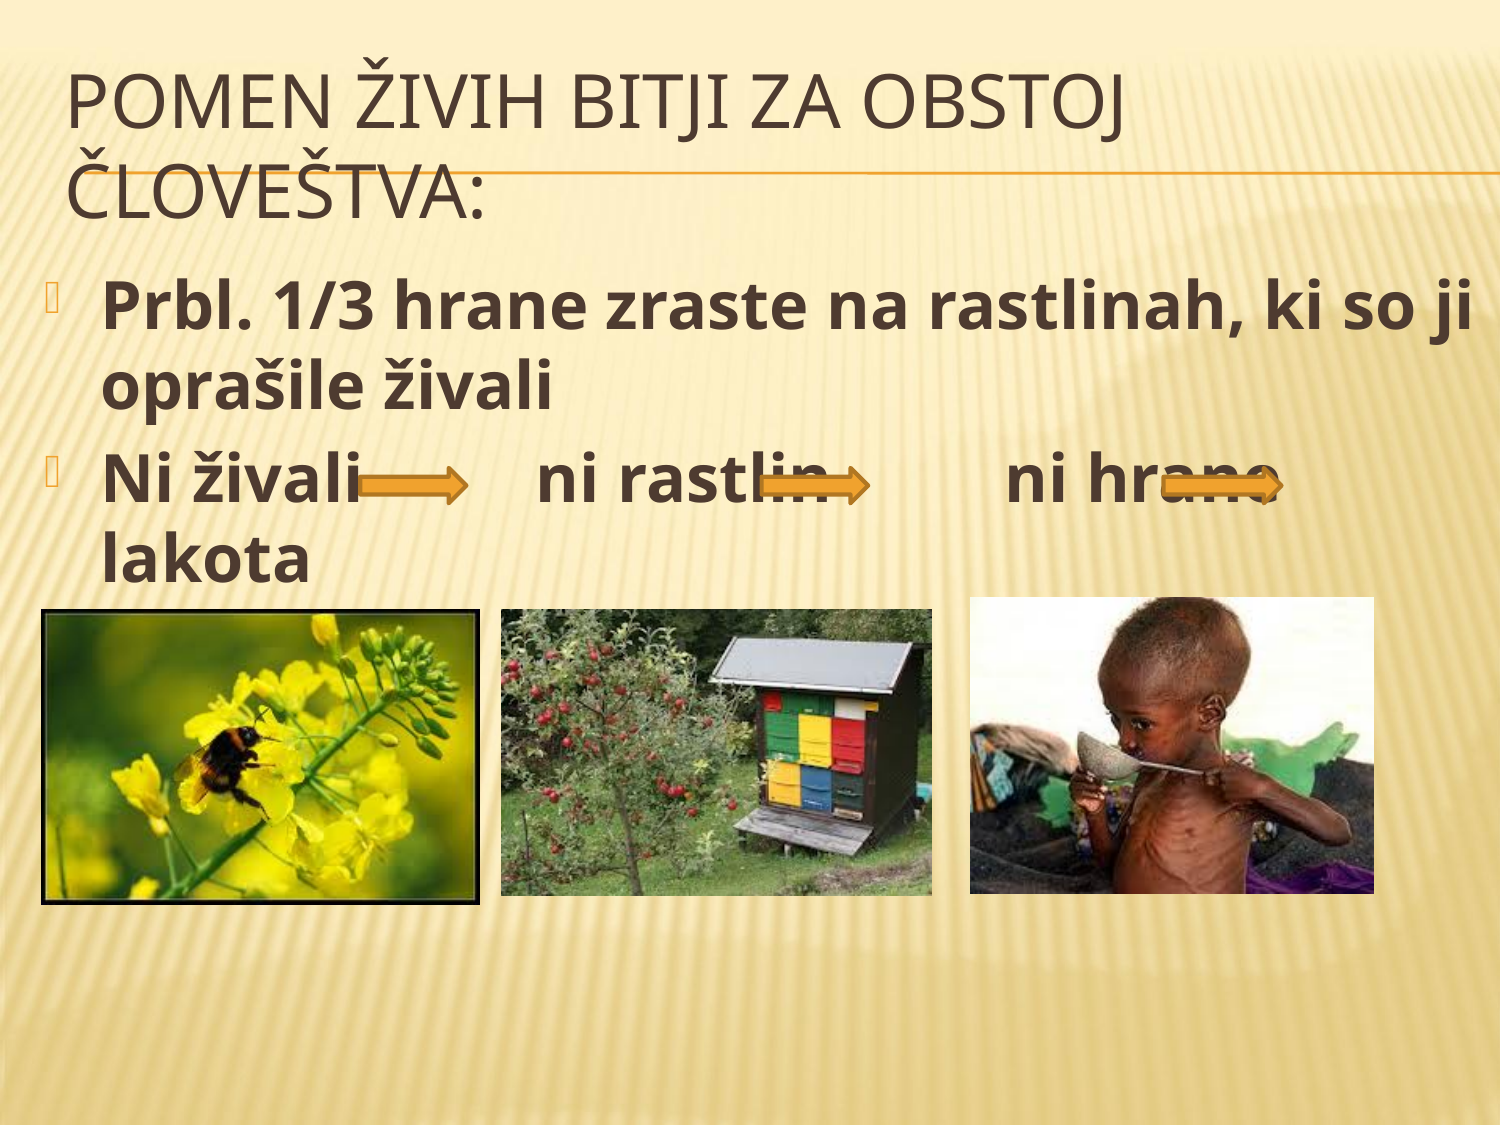

# Pomen živih bitji za obstoj človeštva:
Prbl. 1/3 hrane zraste na rastlinah, ki so ji oprašile živali
Ni živali ni rastlin ni hrane lakota